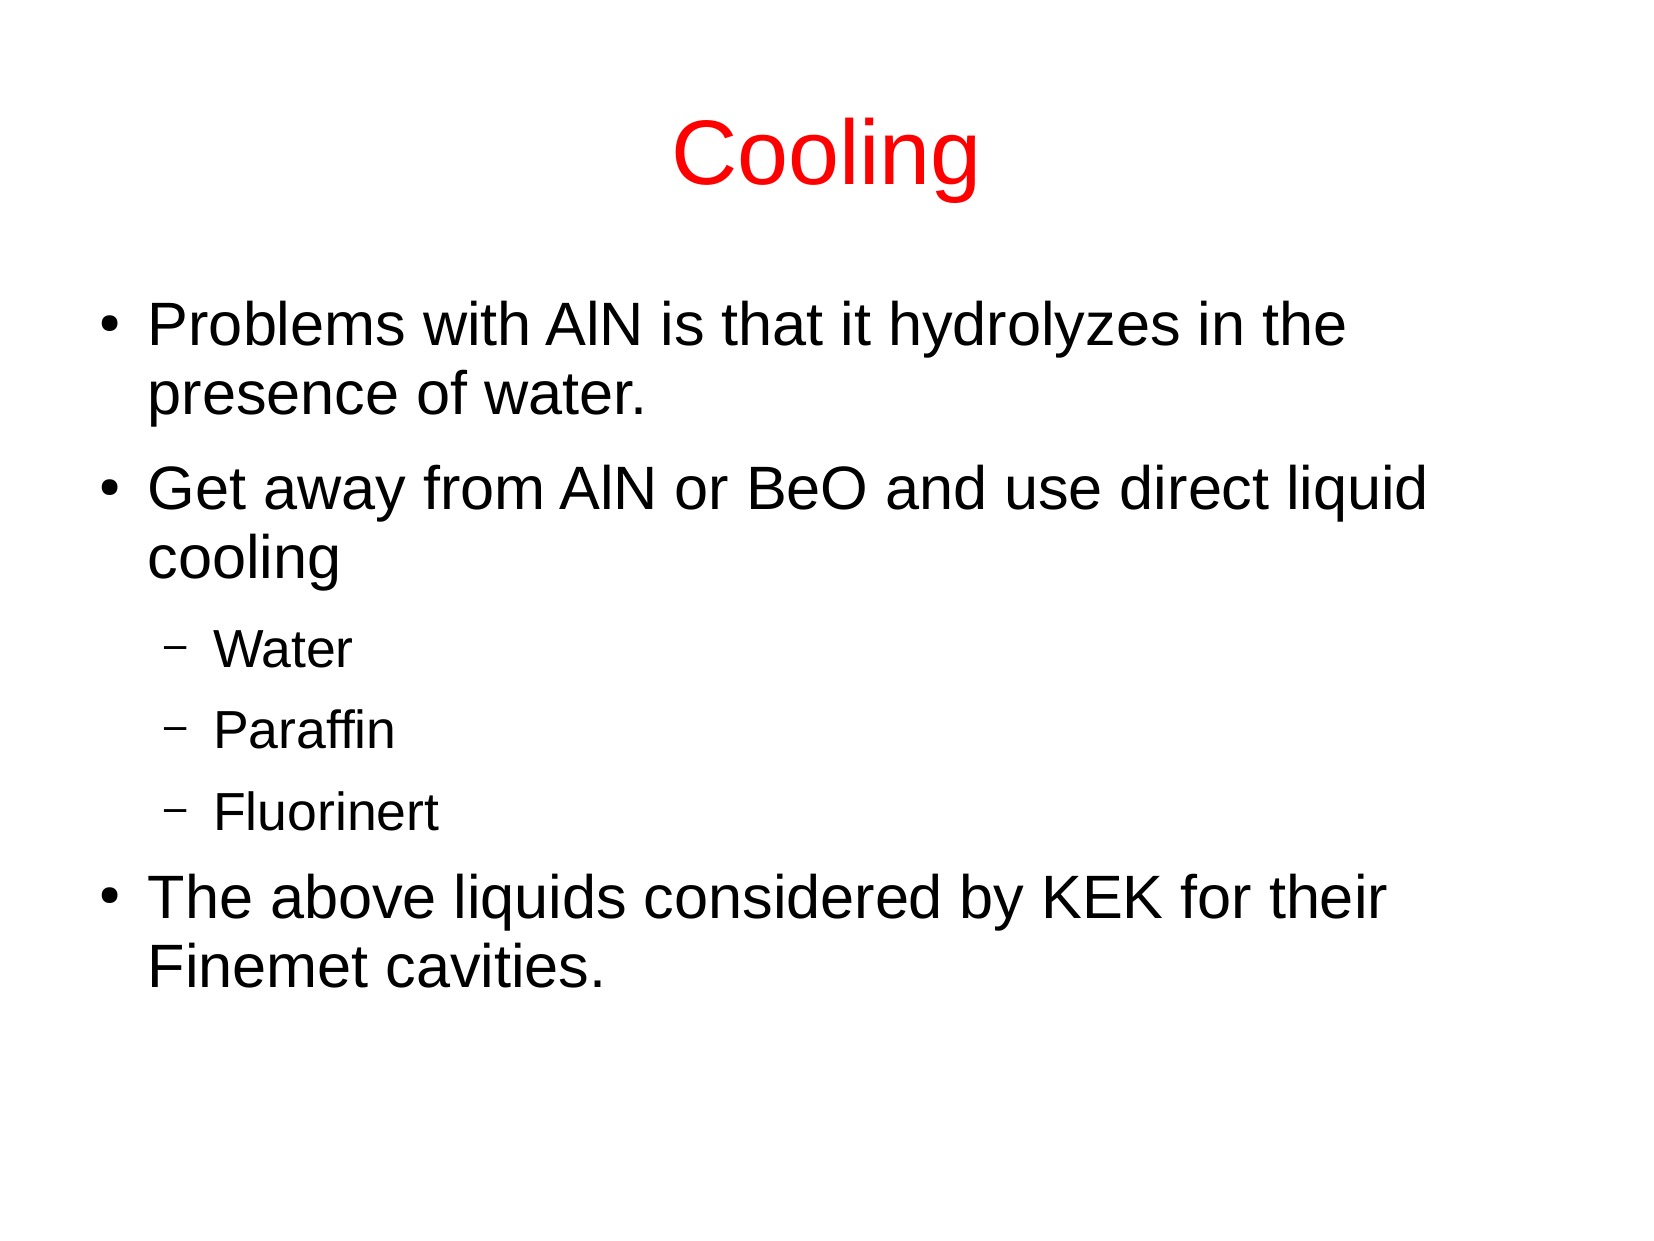

# Cooling
Problems with AlN is that it hydrolyzes in the presence of water.
Get away from AlN or BeO and use direct liquid cooling
Water
Paraffin
Fluorinert
The above liquids considered by KEK for their Finemet cavities.